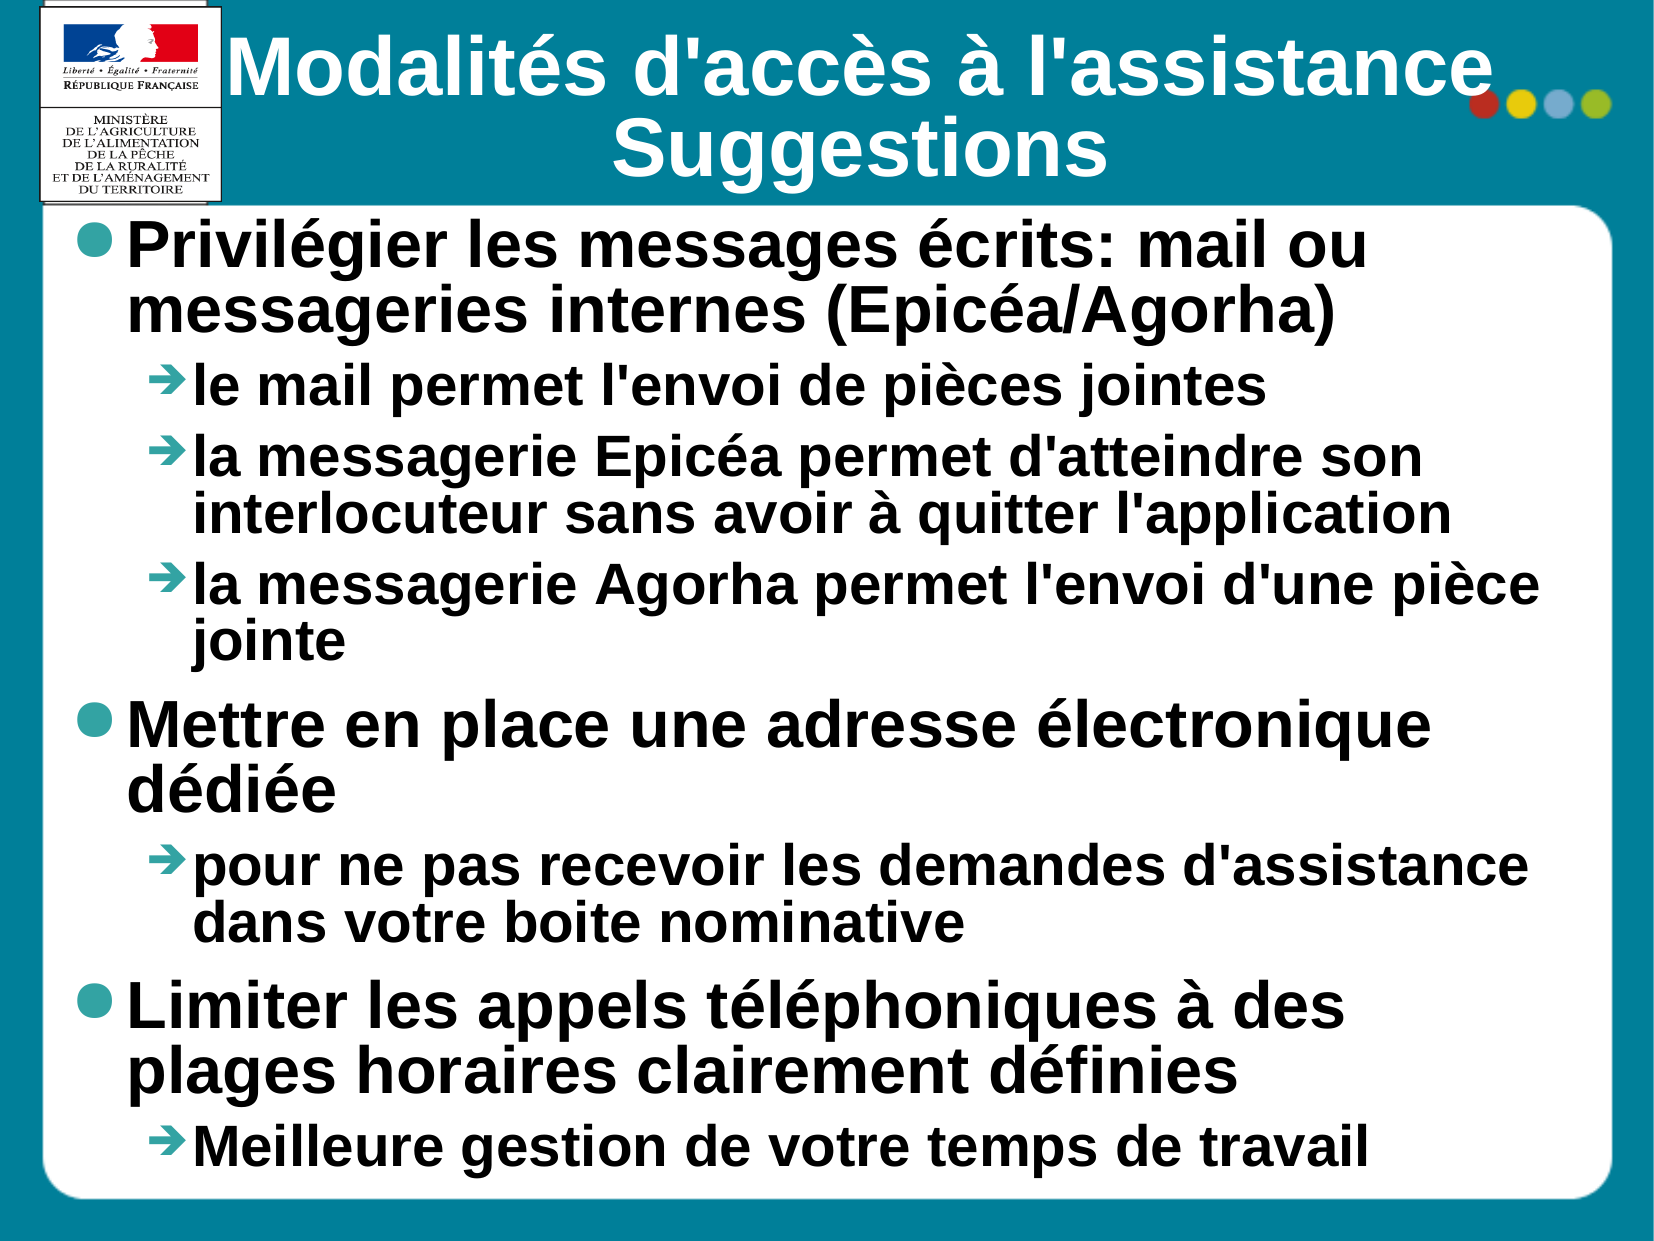

# Modalités d'accès à l'assistance Suggestions
Privilégier les messages écrits: mail ou messageries internes (Epicéa/Agorha)
le mail permet l'envoi de pièces jointes
la messagerie Epicéa permet d'atteindre son interlocuteur sans avoir à quitter l'application
la messagerie Agorha permet l'envoi d'une pièce jointe
Mettre en place une adresse électronique dédiée
pour ne pas recevoir les demandes d'assistance dans votre boite nominative
Limiter les appels téléphoniques à des plages horaires clairement définies
Meilleure gestion de votre temps de travail